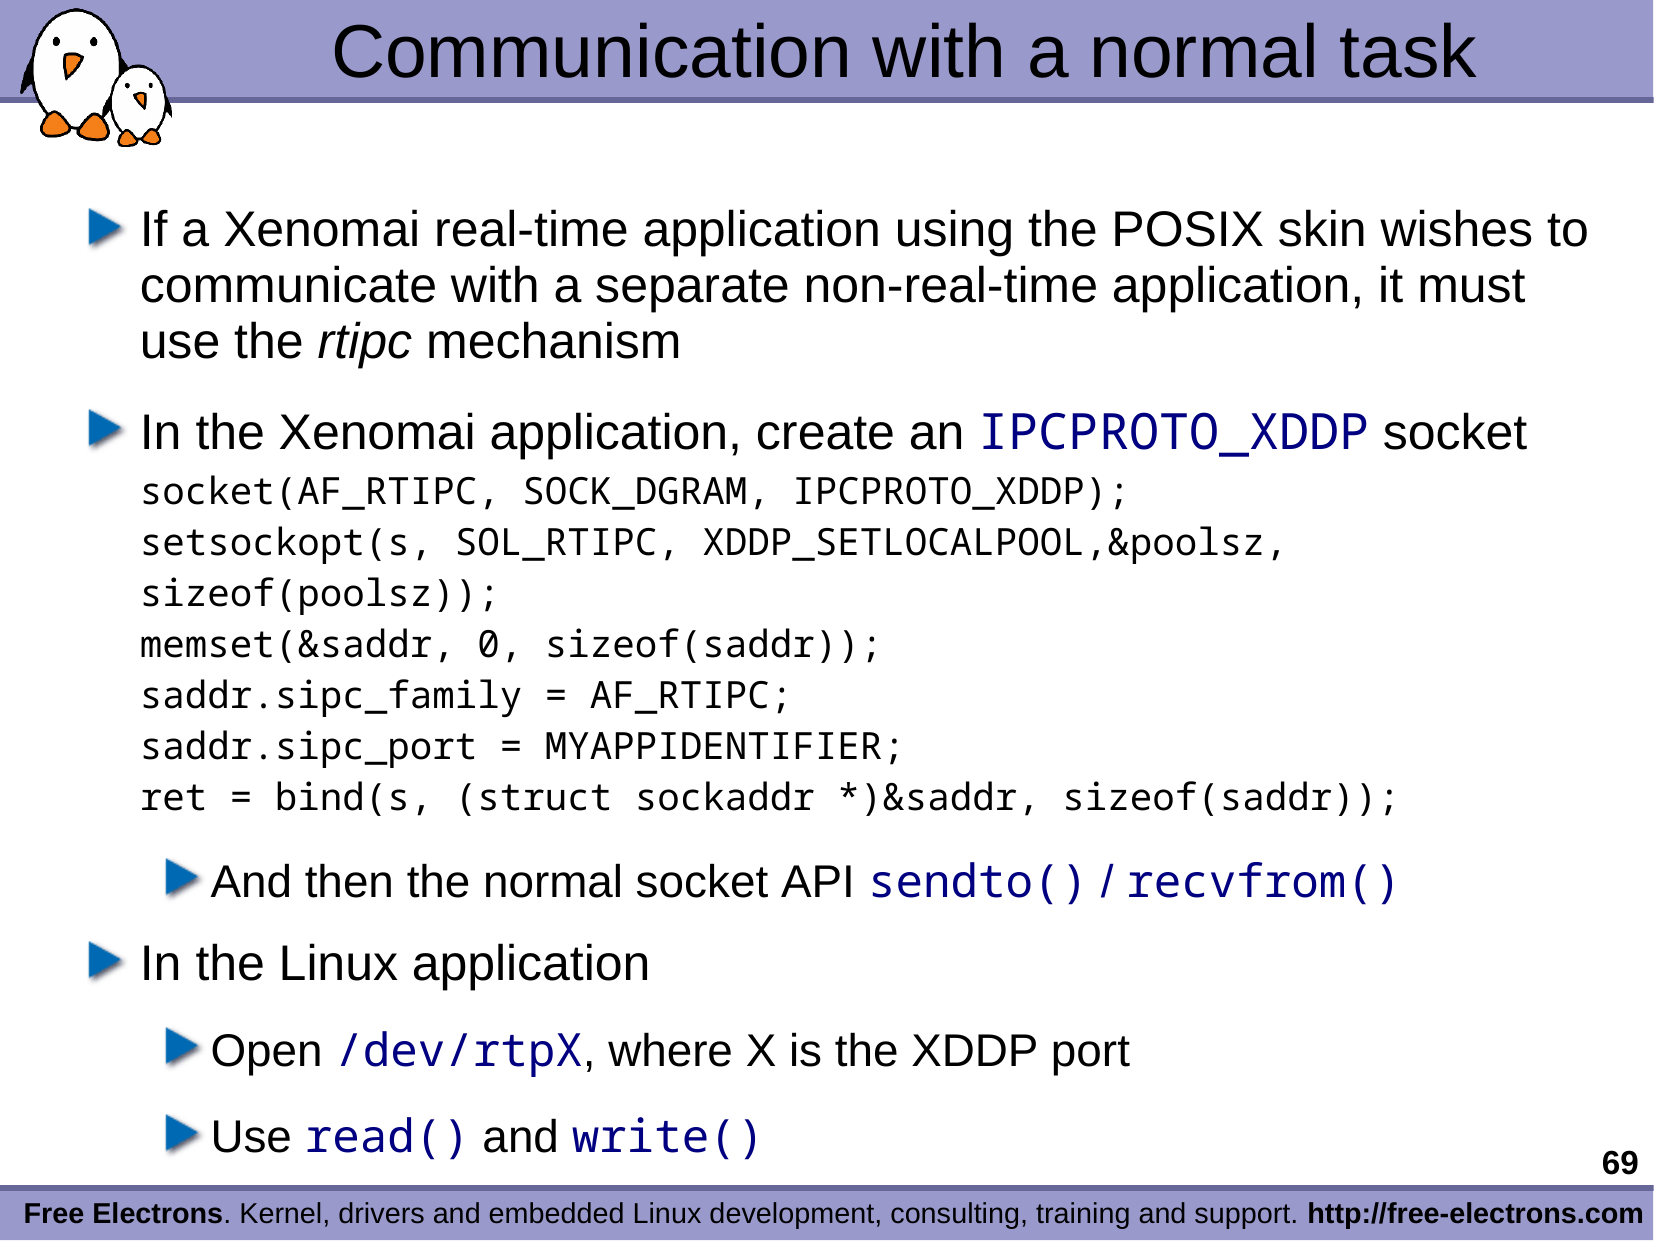

# Communication with a normal task
If a Xenomai real-time application using the POSIX skin wishes to communicate with a separate non-real-time application, it must use the rtipc mechanism
In the Xenomai application, create an IPCPROTO_XDDP socket
socket(AF_RTIPC, SOCK_DGRAM, IPCPROTO_XDDP);
setsockopt(s, SOL_RTIPC, XDDP_SETLOCALPOOL,&poolsz, sizeof(poolsz));
memset(&saddr, 0, sizeof(saddr));
saddr.sipc_family = AF_RTIPC;
saddr.sipc_port = MYAPPIDENTIFIER;
ret = bind(s, (struct sockaddr *)&saddr, sizeof(saddr));
And then the normal socket API sendto() / recvfrom()
In the Linux application
Open /dev/rtpX, where X is the XDDP port
Use read() and write()